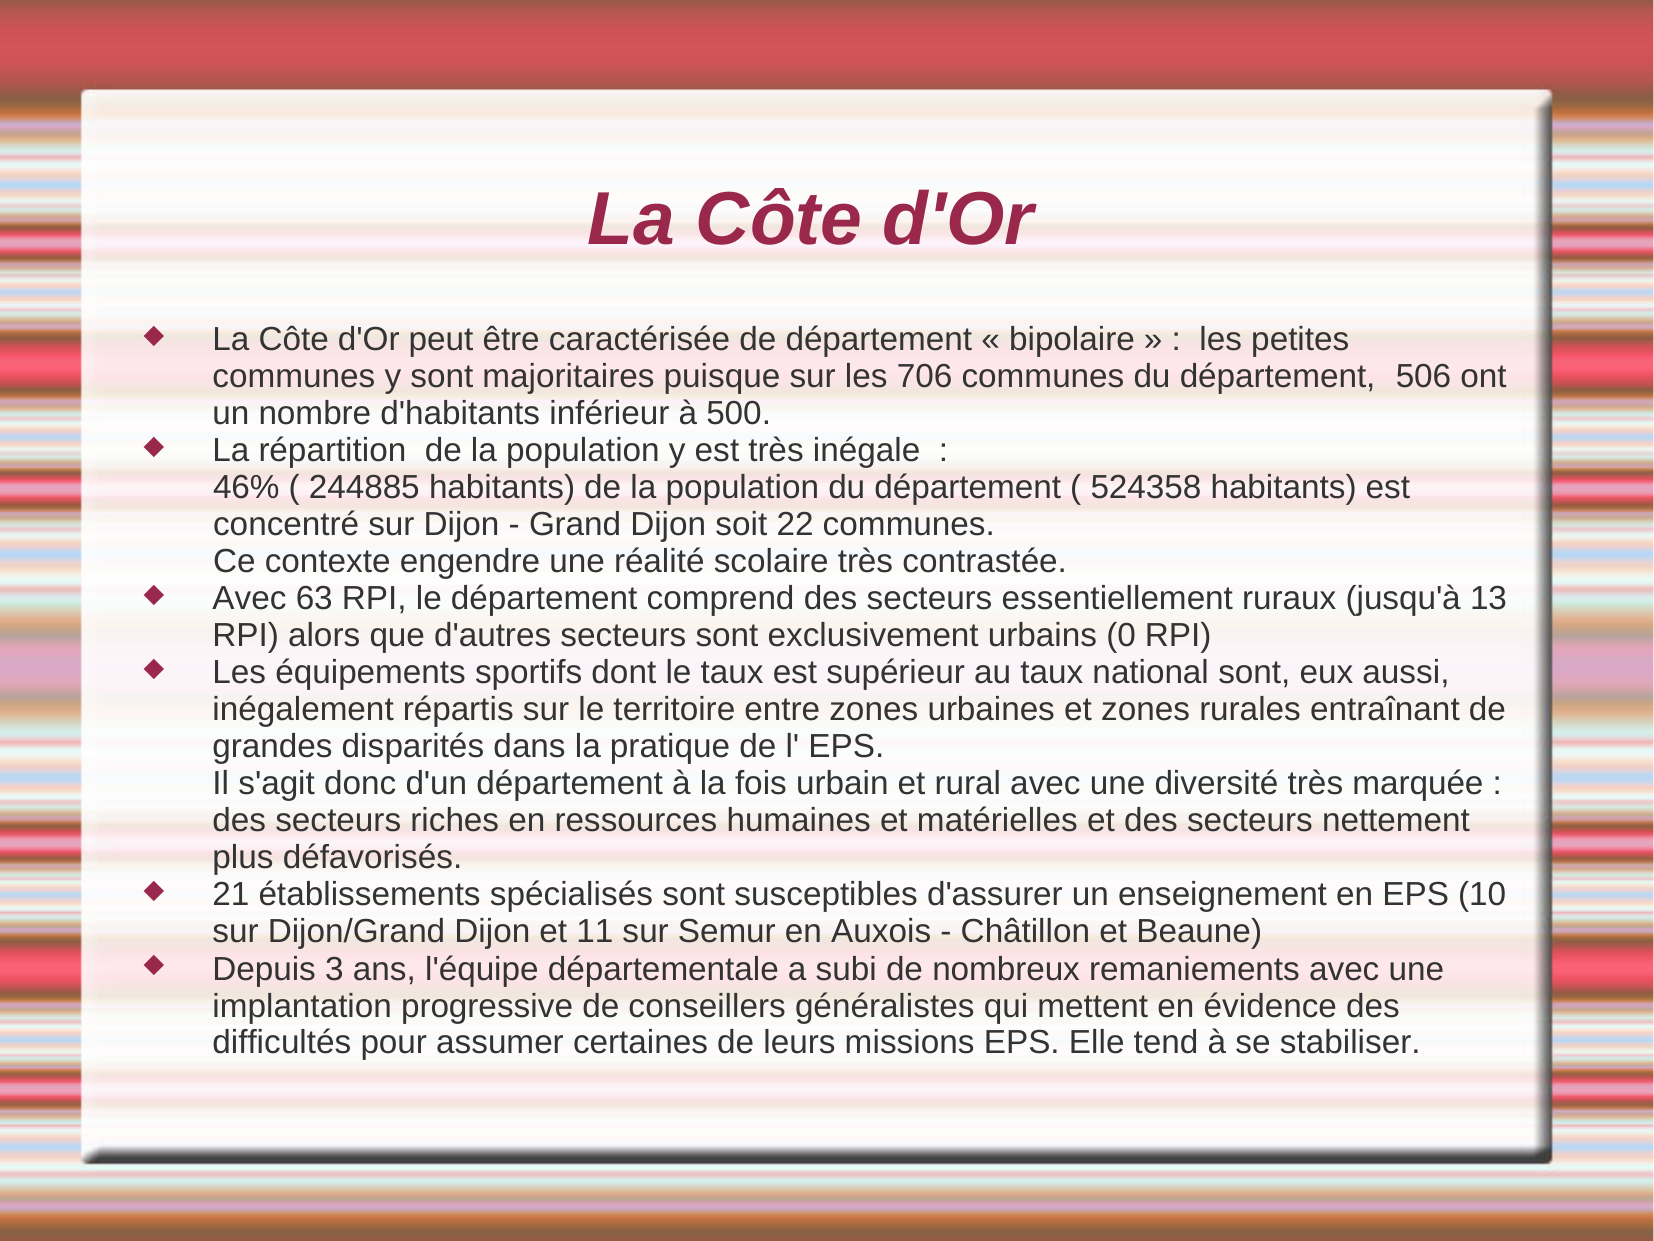

# La Côte d'Or
La Côte d'Or peut être caractérisée de département « bipolaire » : les petites communes y sont majoritaires puisque sur les 706 communes du département, 506 ont un nombre d'habitants inférieur à 500.
La répartition de la population y est très inégale  :
 46% ( 244885 habitants) de la population du département ( 524358 habitants) est concentré sur Dijon - Grand Dijon soit 22 communes.
 Ce contexte engendre une réalité scolaire très contrastée.
Avec 63 RPI, le département comprend des secteurs essentiellement ruraux (jusqu'à 13 RPI) alors que d'autres secteurs sont exclusivement urbains (0 RPI)
Les équipements sportifs dont le taux est supérieur au taux national sont, eux aussi, inégalement répartis sur le territoire entre zones urbaines et zones rurales entraînant de grandes disparités dans la pratique de l' EPS.
Il s'agit donc d'un département à la fois urbain et rural avec une diversité très marquée : des secteurs riches en ressources humaines et matérielles et des secteurs nettement plus défavorisés.
21 établissements spécialisés sont susceptibles d'assurer un enseignement en EPS (10 sur Dijon/Grand Dijon et 11 sur Semur en Auxois - Châtillon et Beaune)
Depuis 3 ans, l'équipe départementale a subi de nombreux remaniements avec une implantation progressive de conseillers généralistes qui mettent en évidence des difficultés pour assumer certaines de leurs missions EPS. Elle tend à se stabiliser.